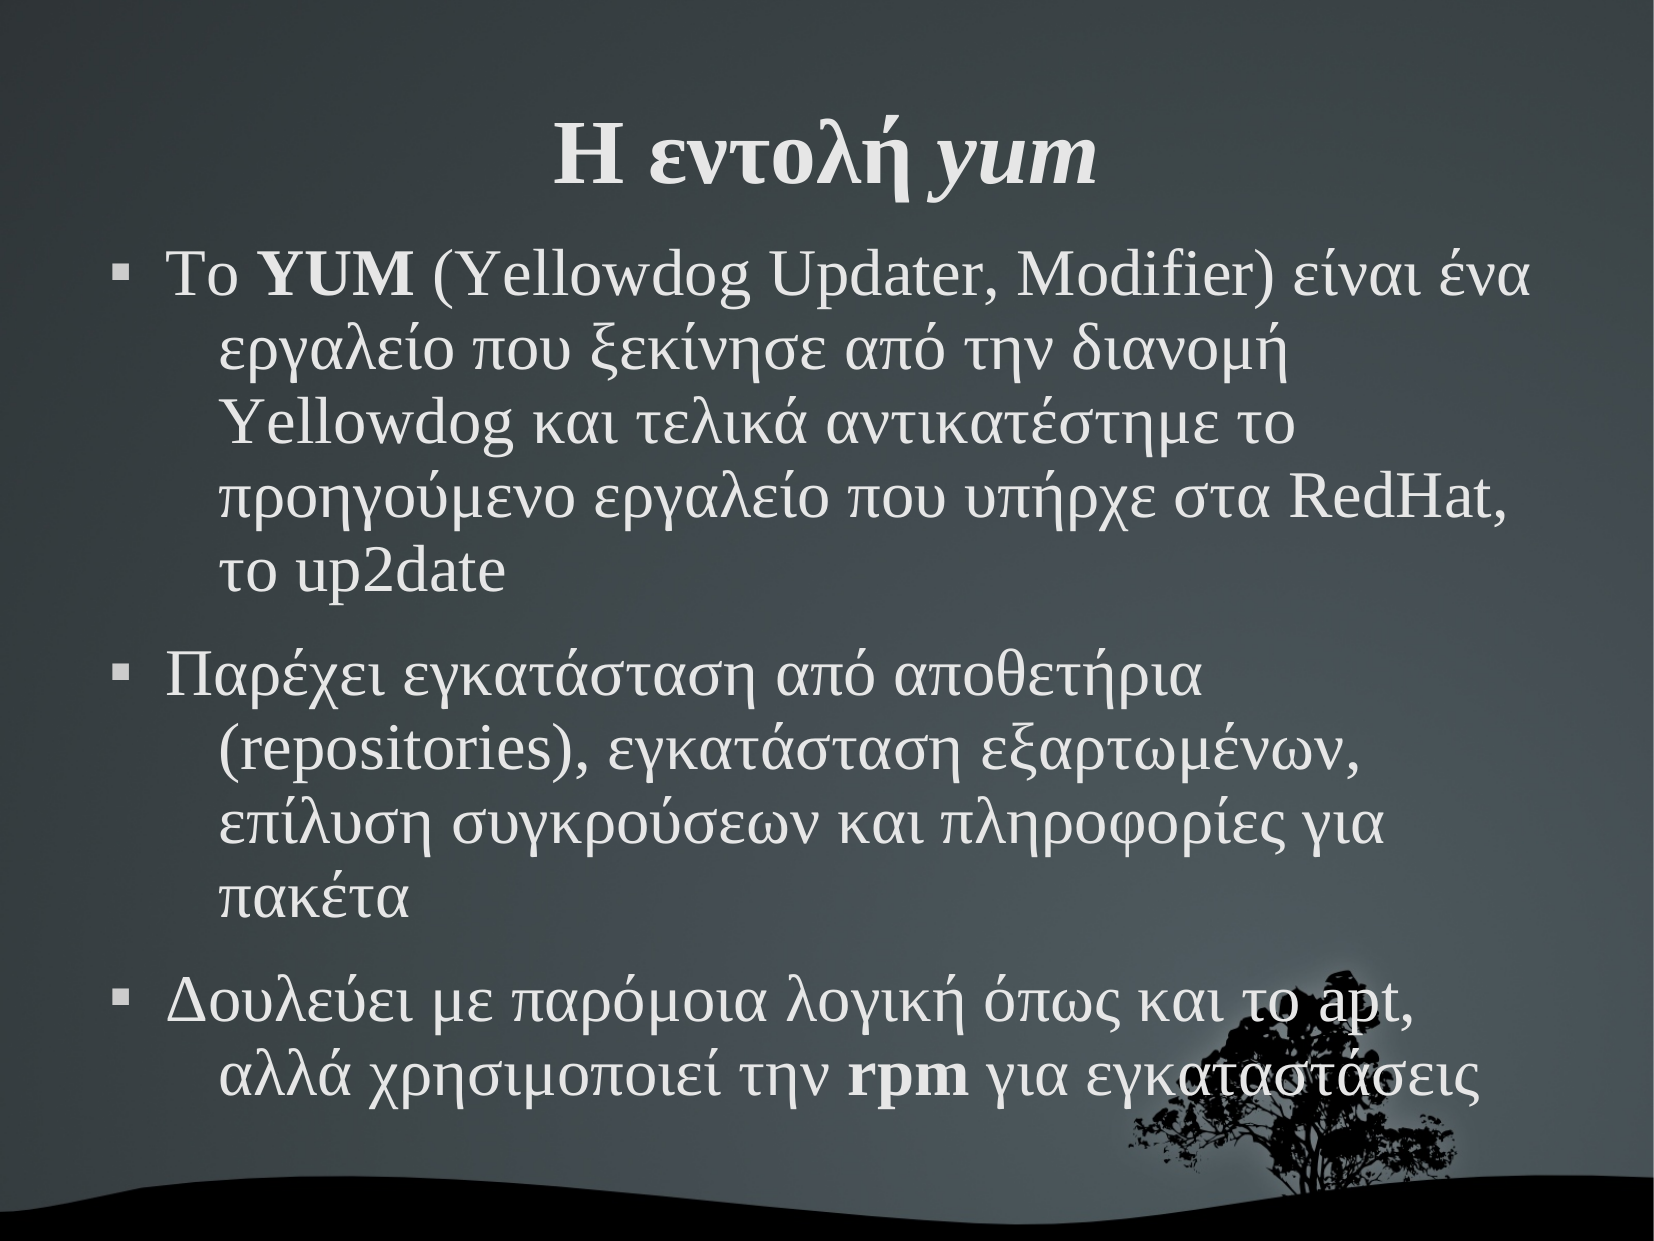

# Η εντολή yum
Το YUM (Yellowdog Updater, Modifier) είναι ένα εργαλείο που ξεκίνησε από την διανομή Yellowdog και τελικά αντικατέστημε το προηγούμενο εργαλείο που υπήρχε στα RedHat, το up2date
Παρέχει εγκατάσταση από αποθετήρια (repositories), εγκατάσταση εξαρτωμένων, επίλυση συγκρούσεων και πληροφορίες για πακέτα
Δουλεύει με παρόμοια λογική όπως και το apt, αλλά χρησιμοποιεί την rpm για εγκαταστάσεις